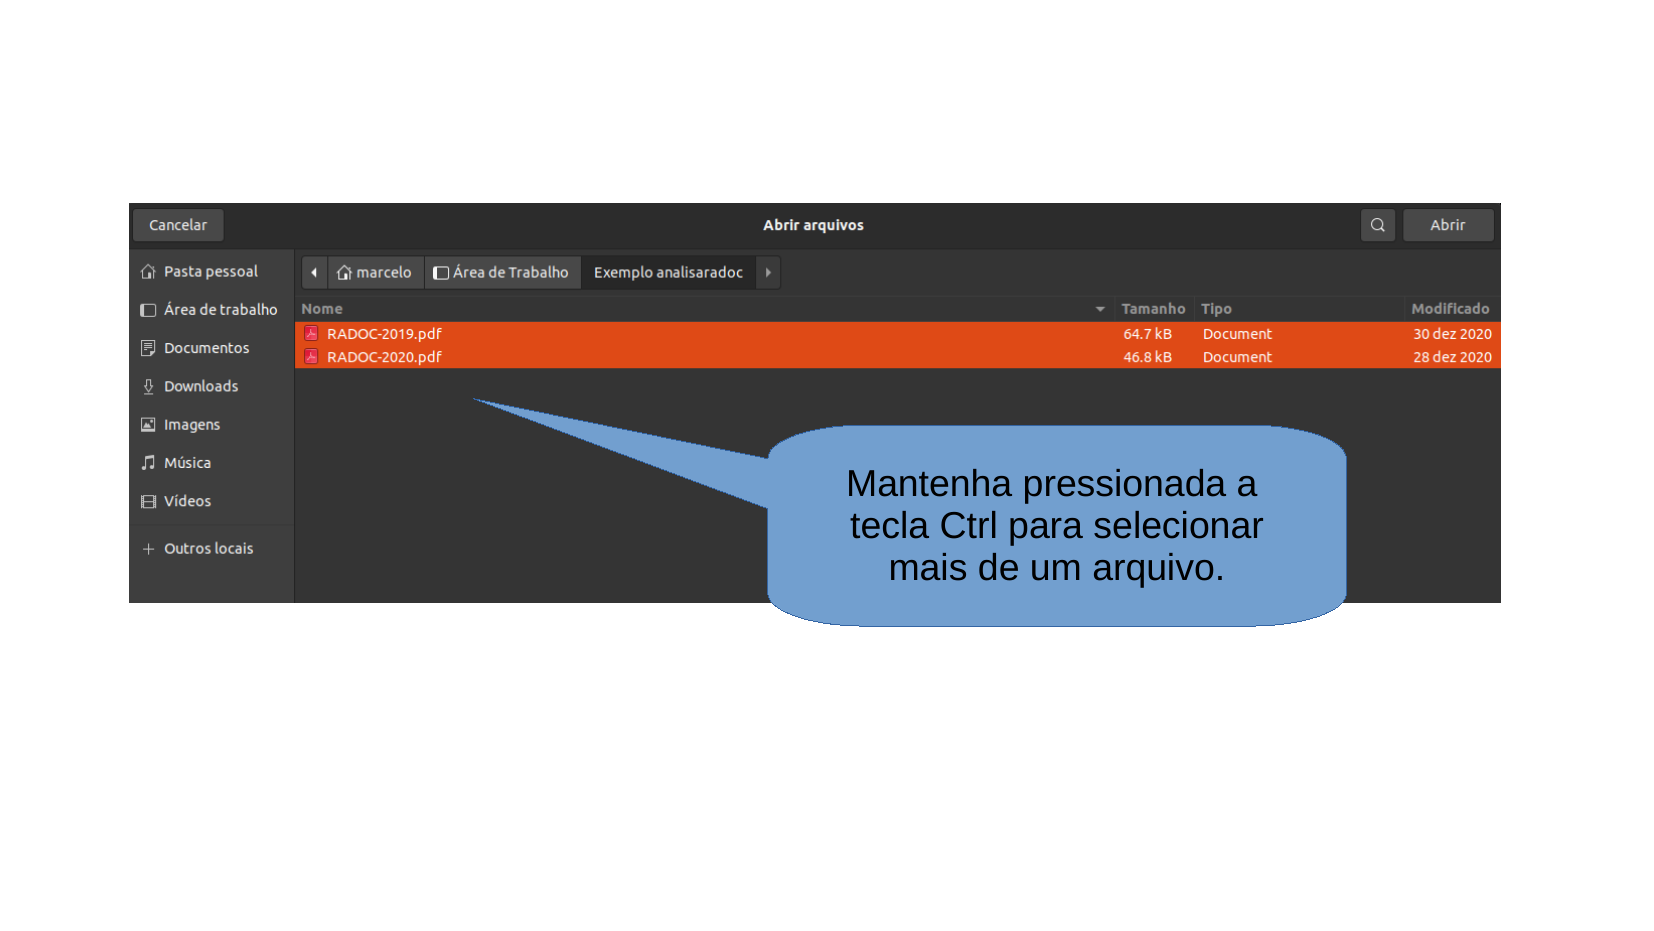

Mantenha pressionada a
tecla Ctrl para selecionar
mais de um arquivo.